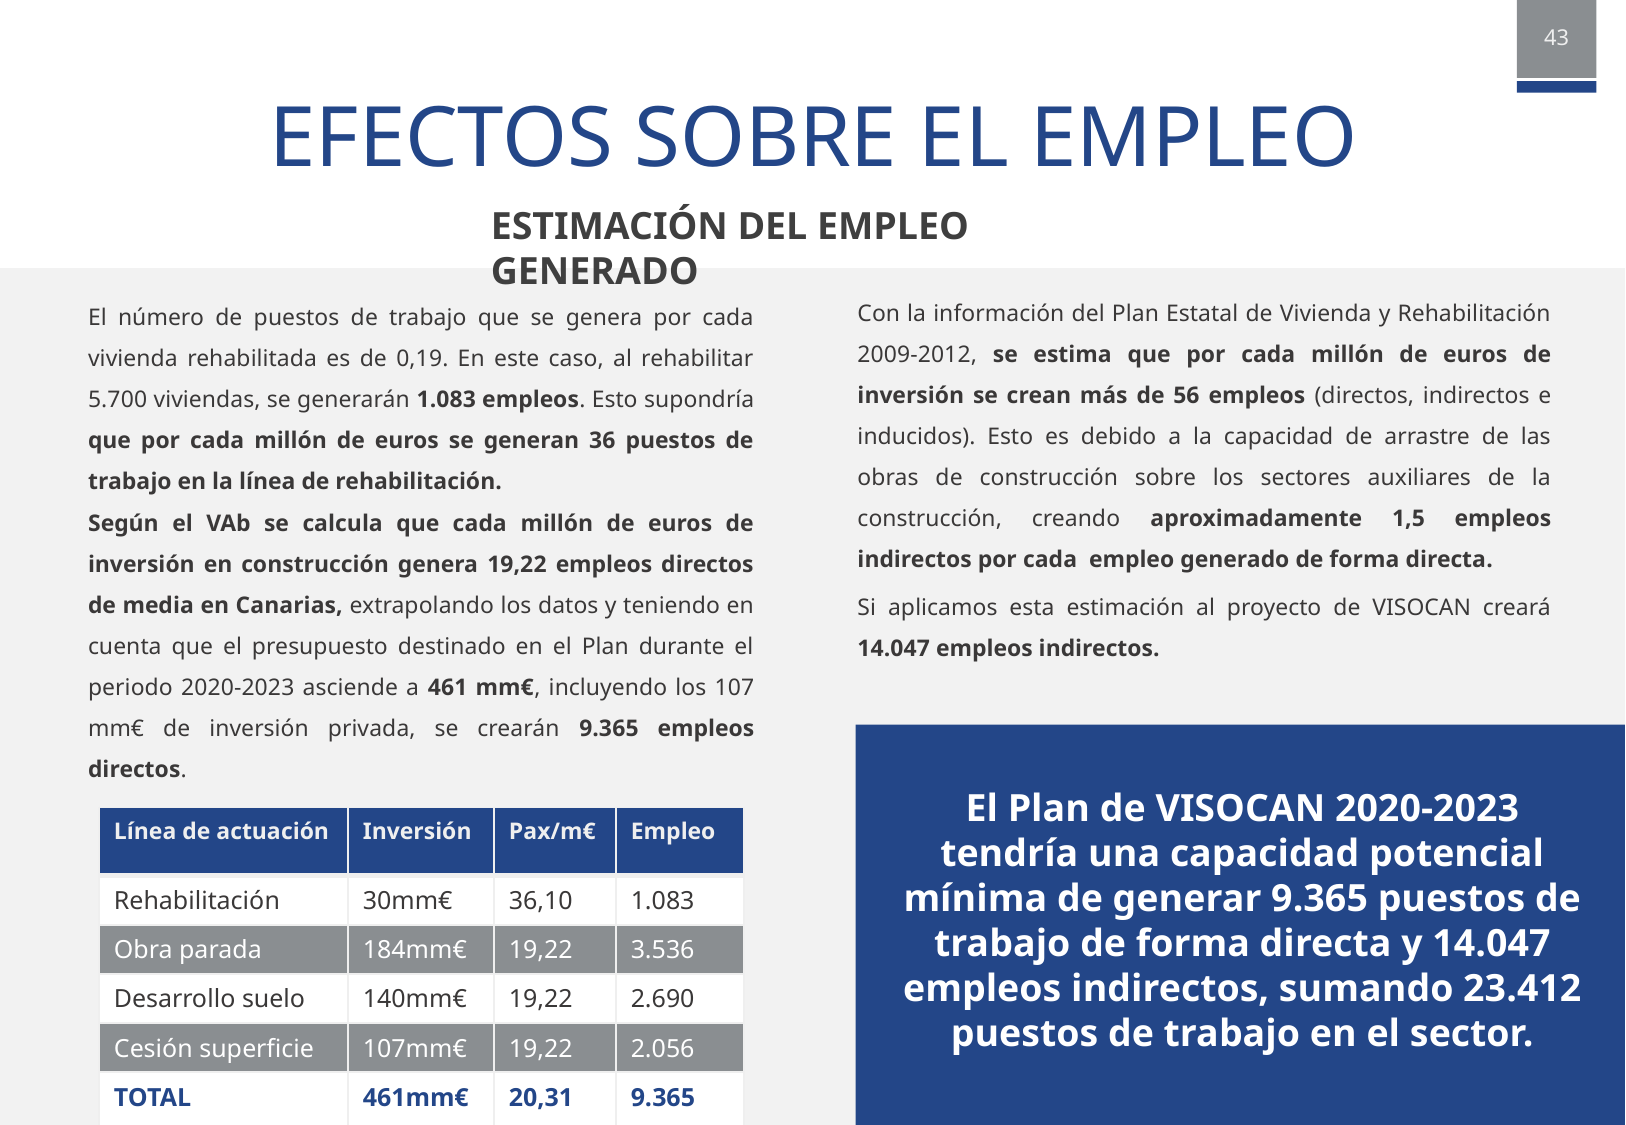

# EFECTOS SOBRE EL EMPLEO
ESTIMACIÓN DEL EMPLEO GENERADO
Con la información del Plan Estatal de Vivienda y Rehabilitación 2009-2012, se estima que por cada millón de euros de inversión se crean más de 56 empleos (directos, indirectos e inducidos). Esto es debido a la capacidad de arrastre de las obras de construcción sobre los sectores auxiliares de la construcción, creando aproximadamente 1,5 empleos indirectos por cada empleo generado de forma directa.
Si aplicamos esta estimación al proyecto de VISOCAN creará 14.047 empleos indirectos.
El número de puestos de trabajo que se genera por cada vivienda rehabilitada es de 0,19. En este caso, al rehabilitar 5.700 viviendas, se generarán 1.083 empleos. Esto supondría que por cada millón de euros se generan 36 puestos de trabajo en la línea de rehabilitación.
Según el VAb se calcula que cada millón de euros de inversión en construcción genera 19,22 empleos directos de media en Canarias, extrapolando los datos y teniendo en cuenta que el presupuesto destinado en el Plan durante el periodo 2020-2023 asciende a 461 mm€, incluyendo los 107 mm€ de inversión privada, se crearán 9.365 empleos directos.
El Plan de VISOCAN 2020-2023 tendría una capacidad potencial mínima de generar 9.365 puestos de trabajo de forma directa y 14.047 empleos indirectos, sumando 23.412 puestos de trabajo en el sector.
| Línea de actuación | Inversión | Pax/m€ | Empleo |
| --- | --- | --- | --- |
| Rehabilitación | 30mm€ | 36,10 | 1.083 |
| Obra parada | 184mm€ | 19,22 | 3.536 |
| Desarrollo suelo | 140mm€ | 19,22 | 2.690 |
| Cesión superficie | 107mm€ | 19,22 | 2.056 |
| TOTAL | 461mm€ | 20,31 | 9.365 |